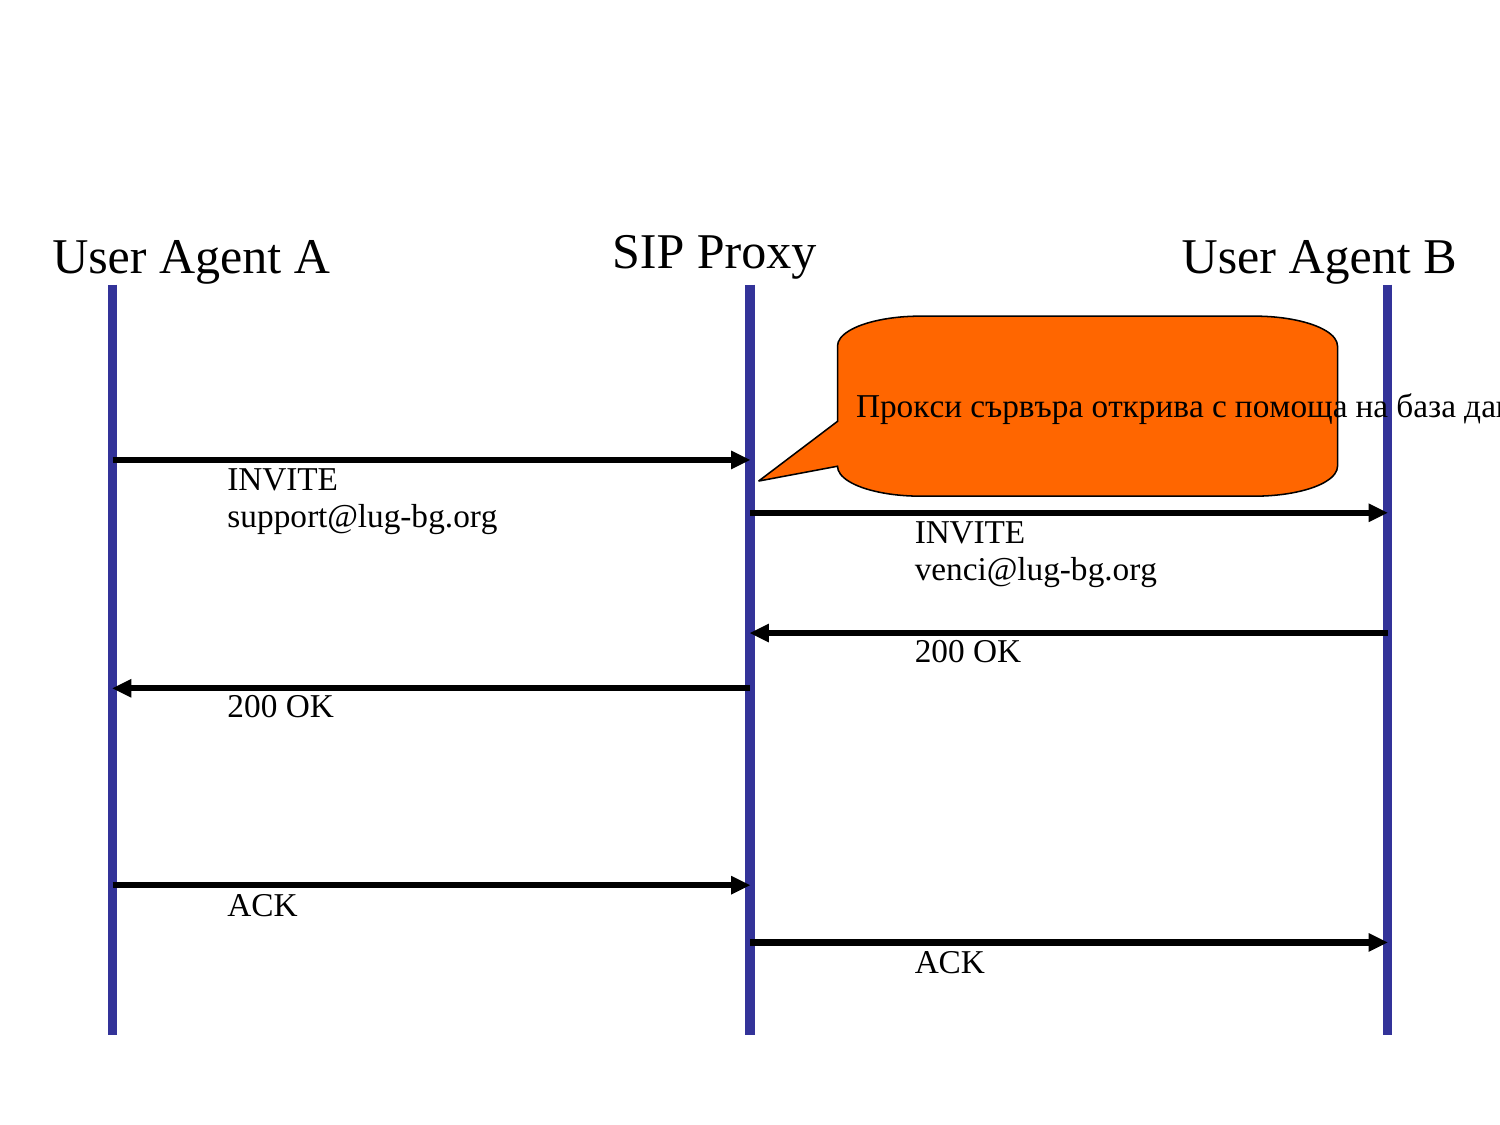

SIP Proxy
User Agent A
User Agent B
Прокси сървъра открива с помоща на база данни или по друг начин координатите на Венци
INVITE
support@lug-bg.org
INVITE
venci@lug-bg.org
200 OK
200 OK
ACK
ACK